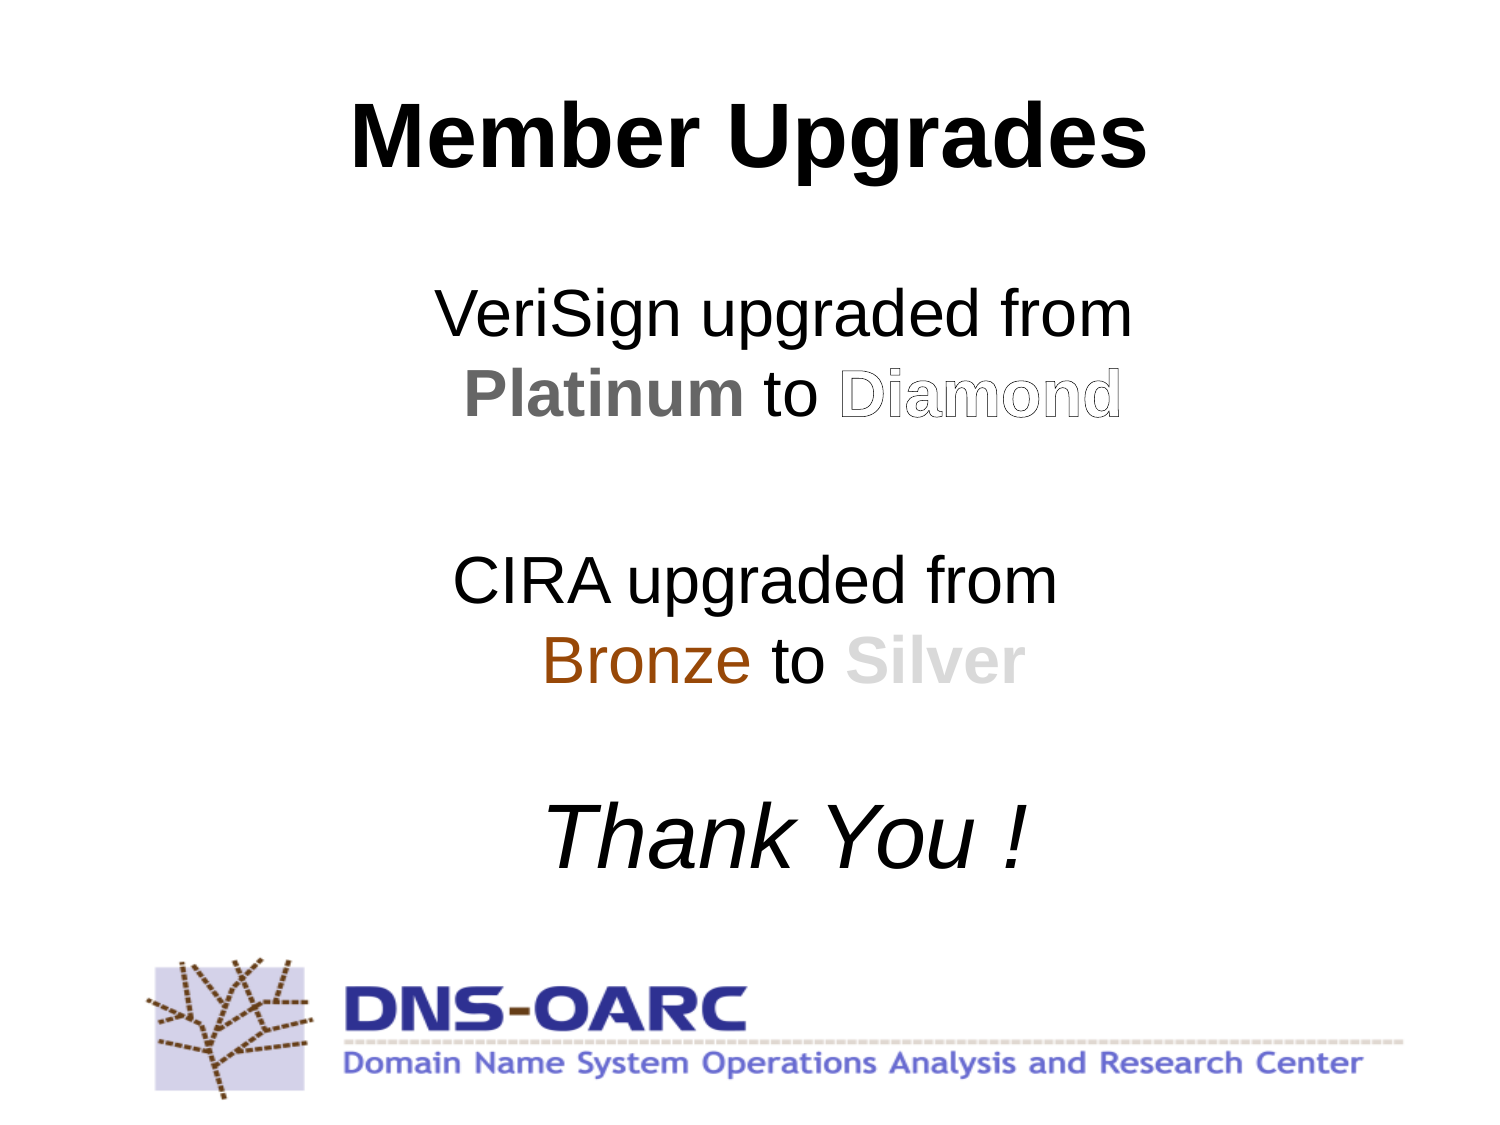

# Member Upgrades
	VeriSign upgraded from
 Platinum to Diamond
CIRA upgraded from
Bronze to Silver
Thank You !